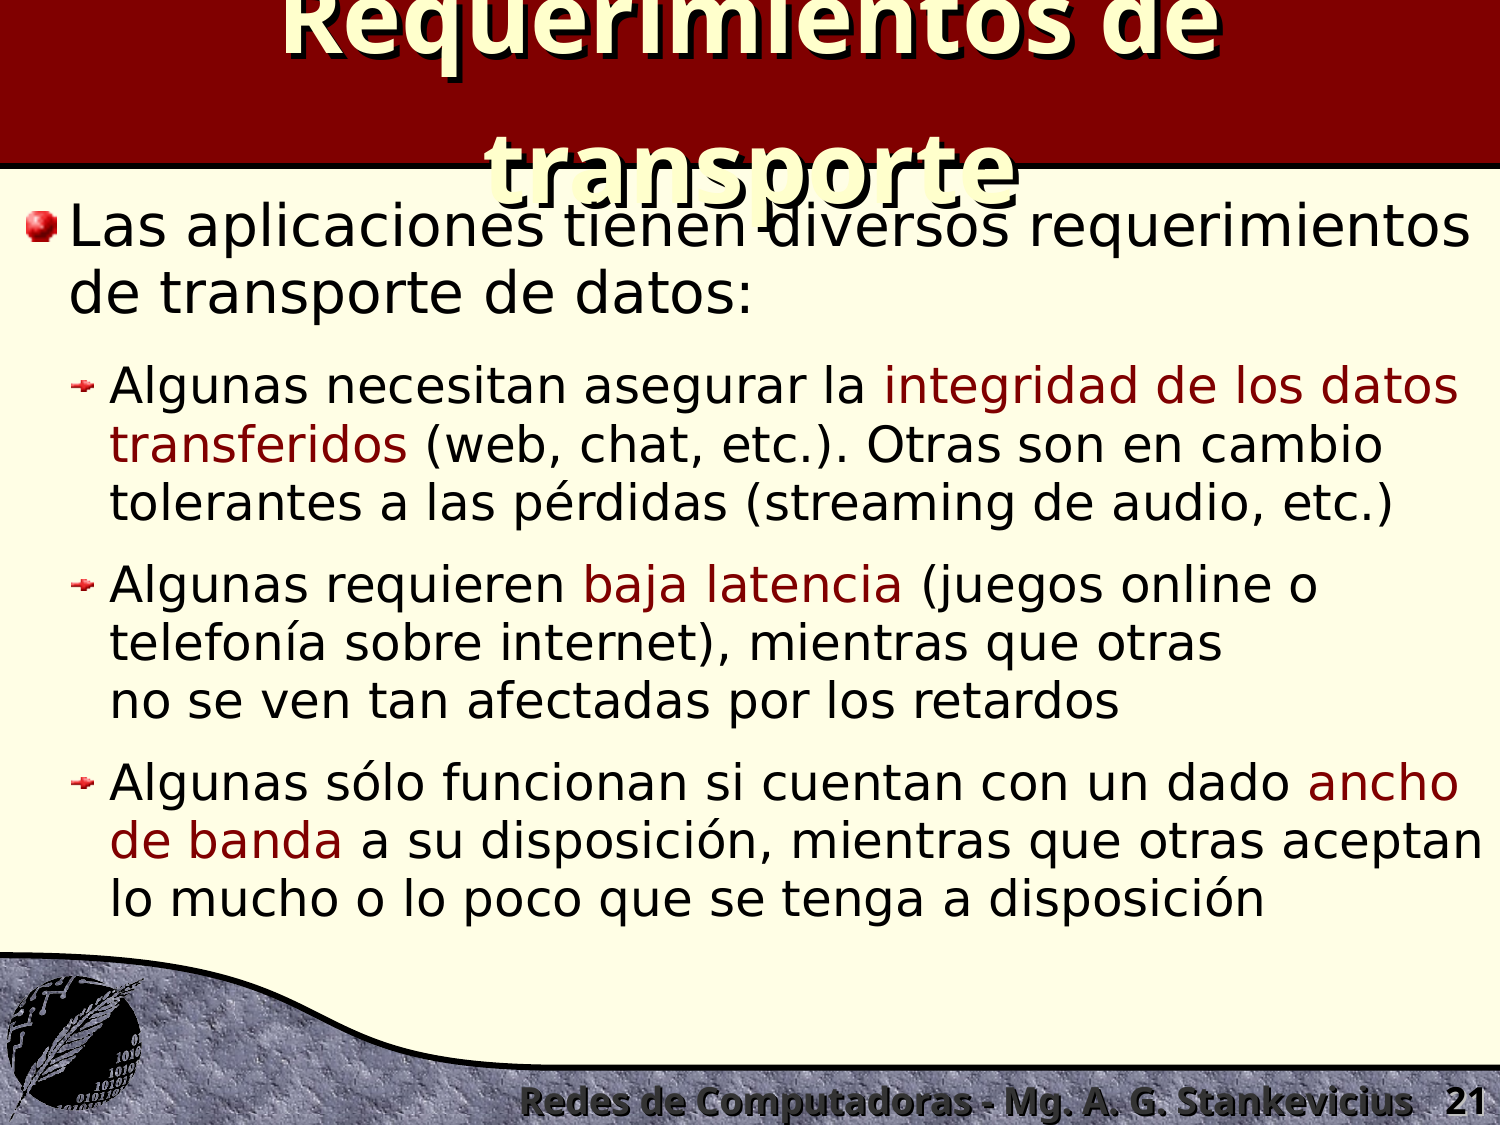

# Requerimientos de transporte
Las aplicaciones tienen diversos requerimientos de transporte de datos:
Algunas necesitan asegurar la integridad de los datos transferidos (web, chat, etc.). Otras son en cambio tolerantes a las pérdidas (streaming de audio, etc.)
Algunas requieren baja latencia (juegos online o telefonía sobre internet), mientras que otras
no se ven tan afectadas por los retardos
Algunas sólo funcionan si cuentan con un dado ancho de banda a su disposición, mientras que otras aceptan lo mucho o lo poco que se tenga a disposición
21